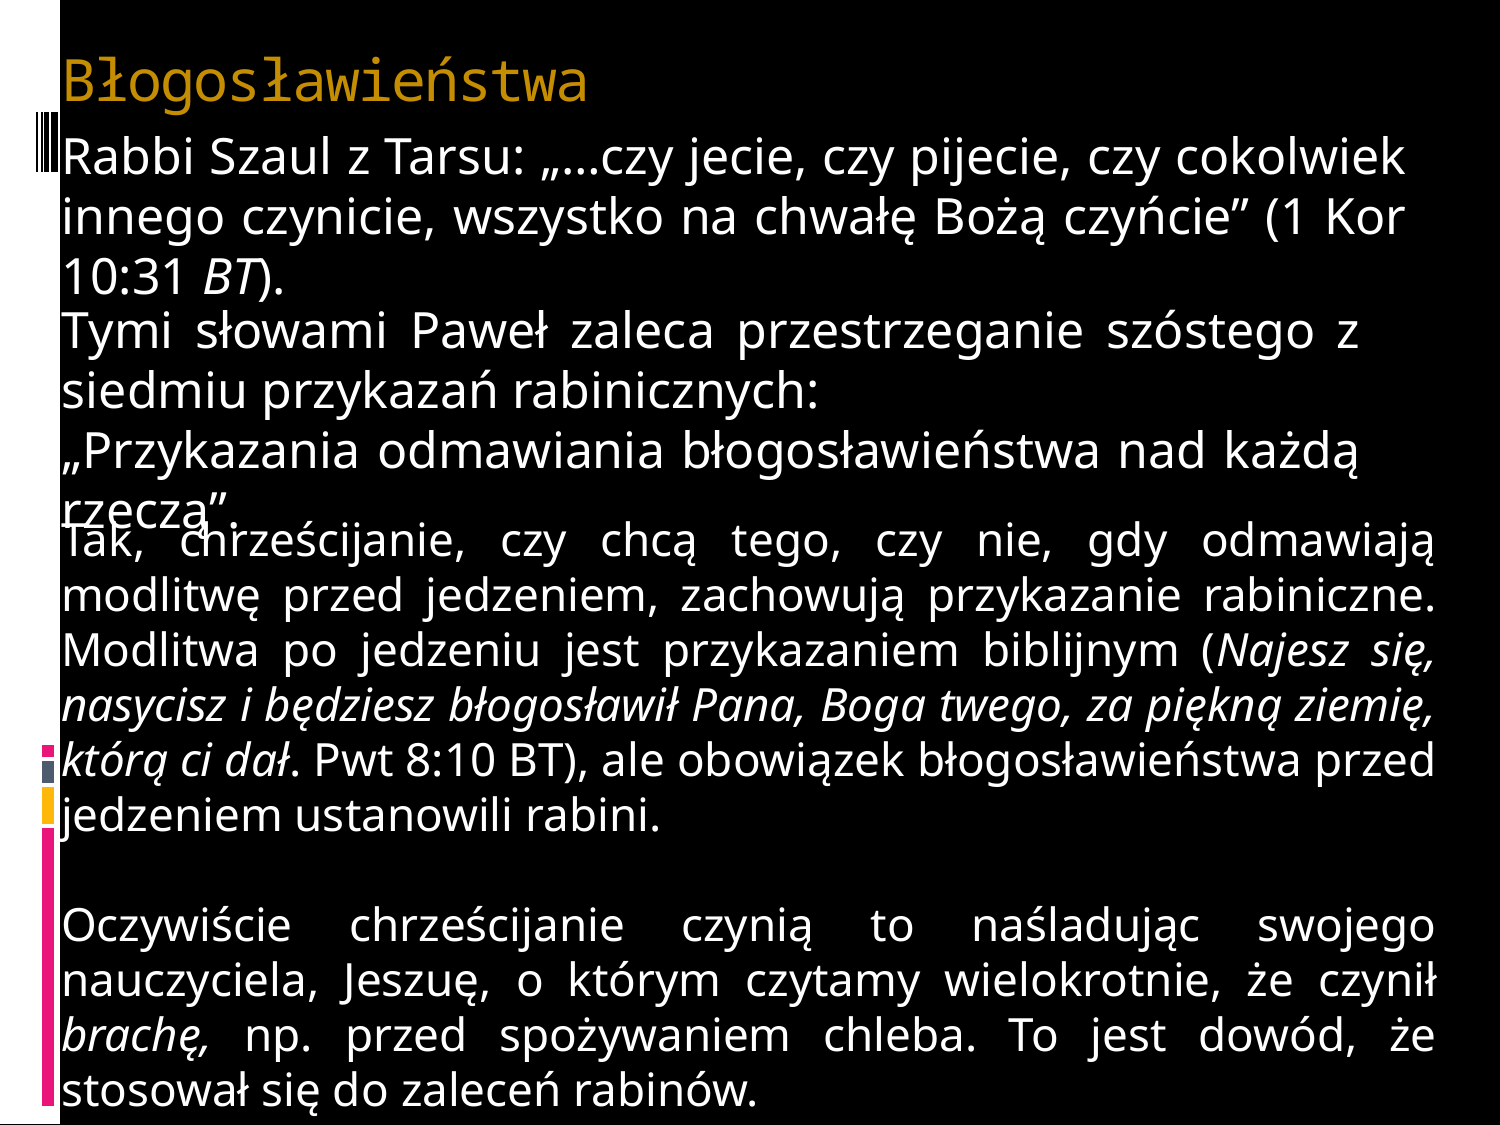

# Błogosławieństwa
Rabbi Szaul z Tarsu: „…czy jecie, czy pijecie, czy cokolwiek innego czynicie, wszystko na chwałę Bożą czyńcie” (1 Kor 10:31 BT).
Tymi słowami Paweł zaleca przestrzeganie szóstego z siedmiu przykazań rabinicznych:
„Przykazania odmawiania błogosławieństwa nad każdą rzeczą”.
Tak, chrześcijanie, czy chcą tego, czy nie, gdy odmawiają modlitwę przed jedzeniem, zachowują przykazanie rabiniczne. Modlitwa po jedzeniu jest przykazaniem biblijnym (Najesz się, nasycisz i będziesz błogosławił Pana, Boga twego, za piękną ziemię, którą ci dał. Pwt 8:10 BT), ale obowiązek błogosławieństwa przed jedzeniem ustanowili rabini.
Oczywiście chrześcijanie czynią to naśladując swojego nauczyciela, Jeszuę, o którym czytamy wielokrotnie, że czynił brachę, np. przed spożywaniem chleba. To jest dowód, że stosował się do zaleceń rabinów.